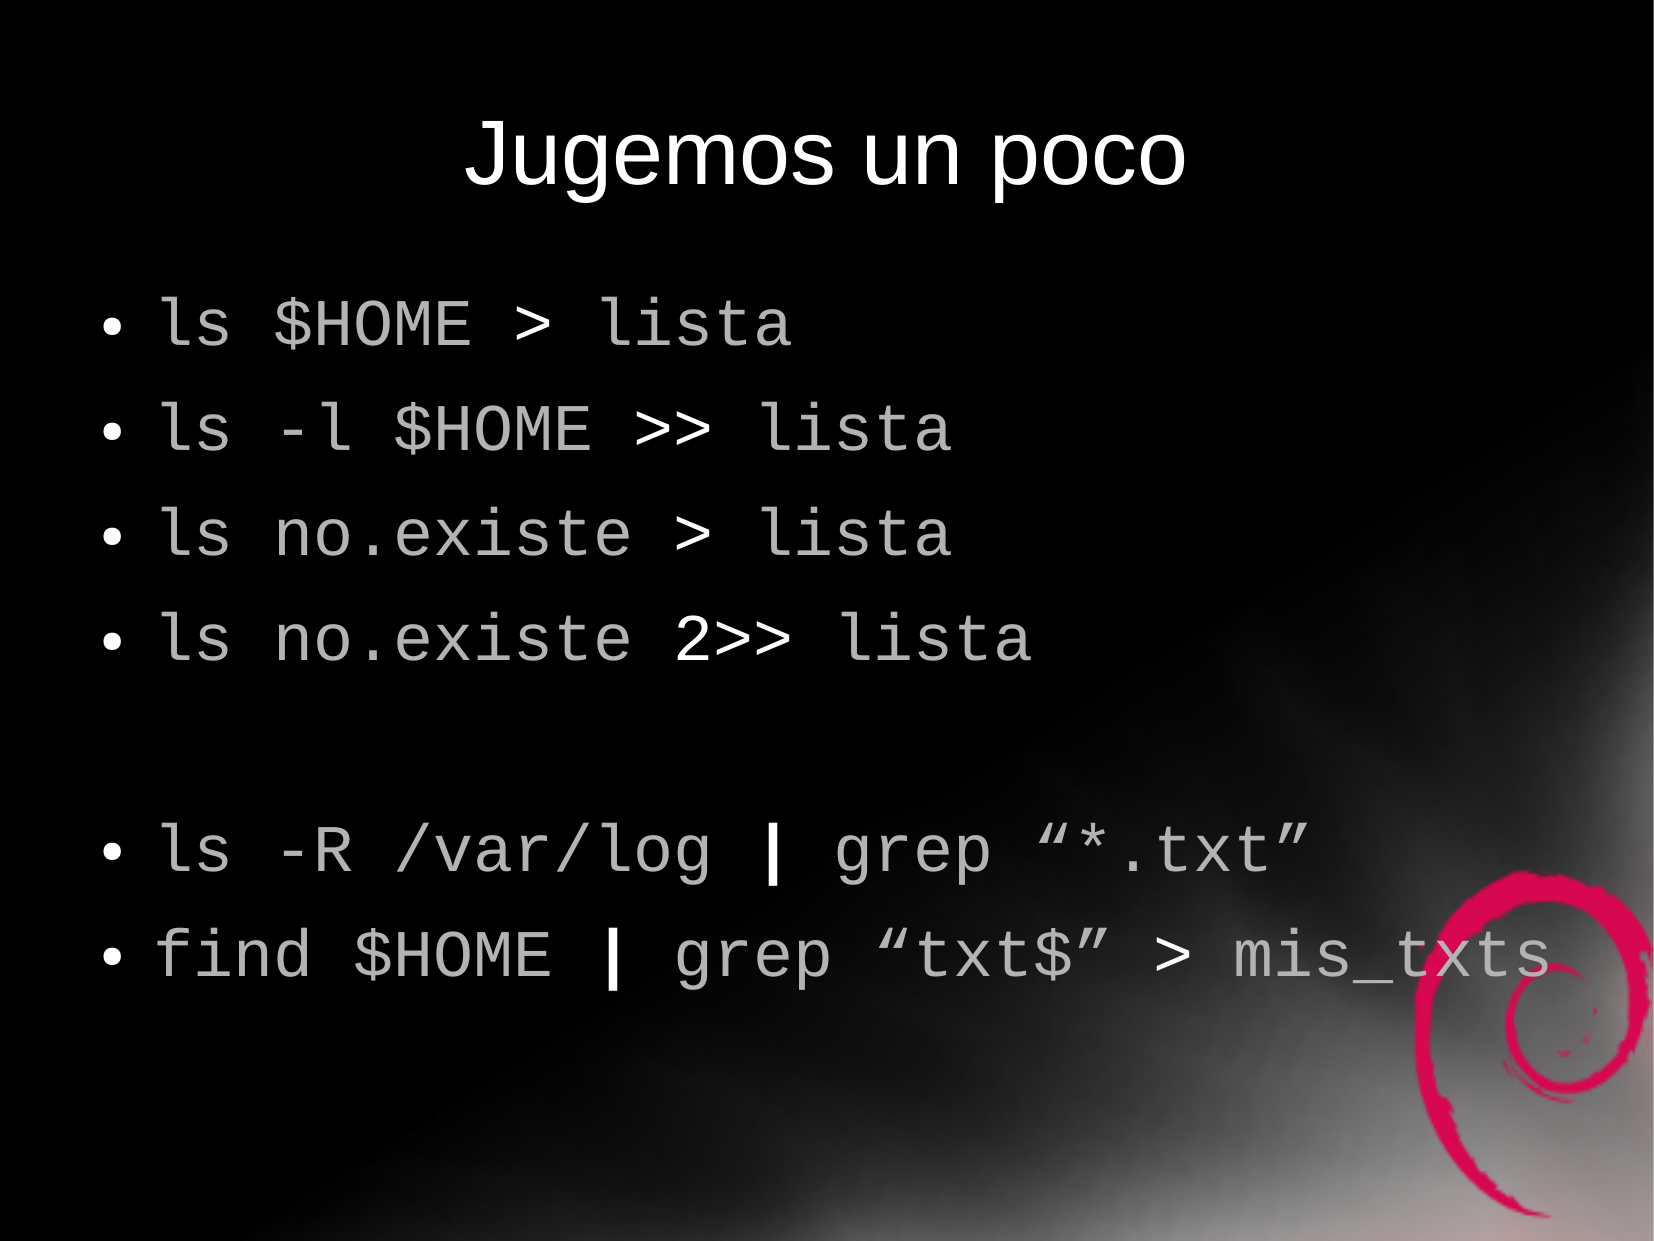

# Jugemos un poco
ls $HOME > lista
ls -l $HOME >> lista
ls no.existe > lista
ls no.existe 2>> lista
ls -R /var/log | grep “*.txt”
find $HOME | grep “txt$” > mis_txts